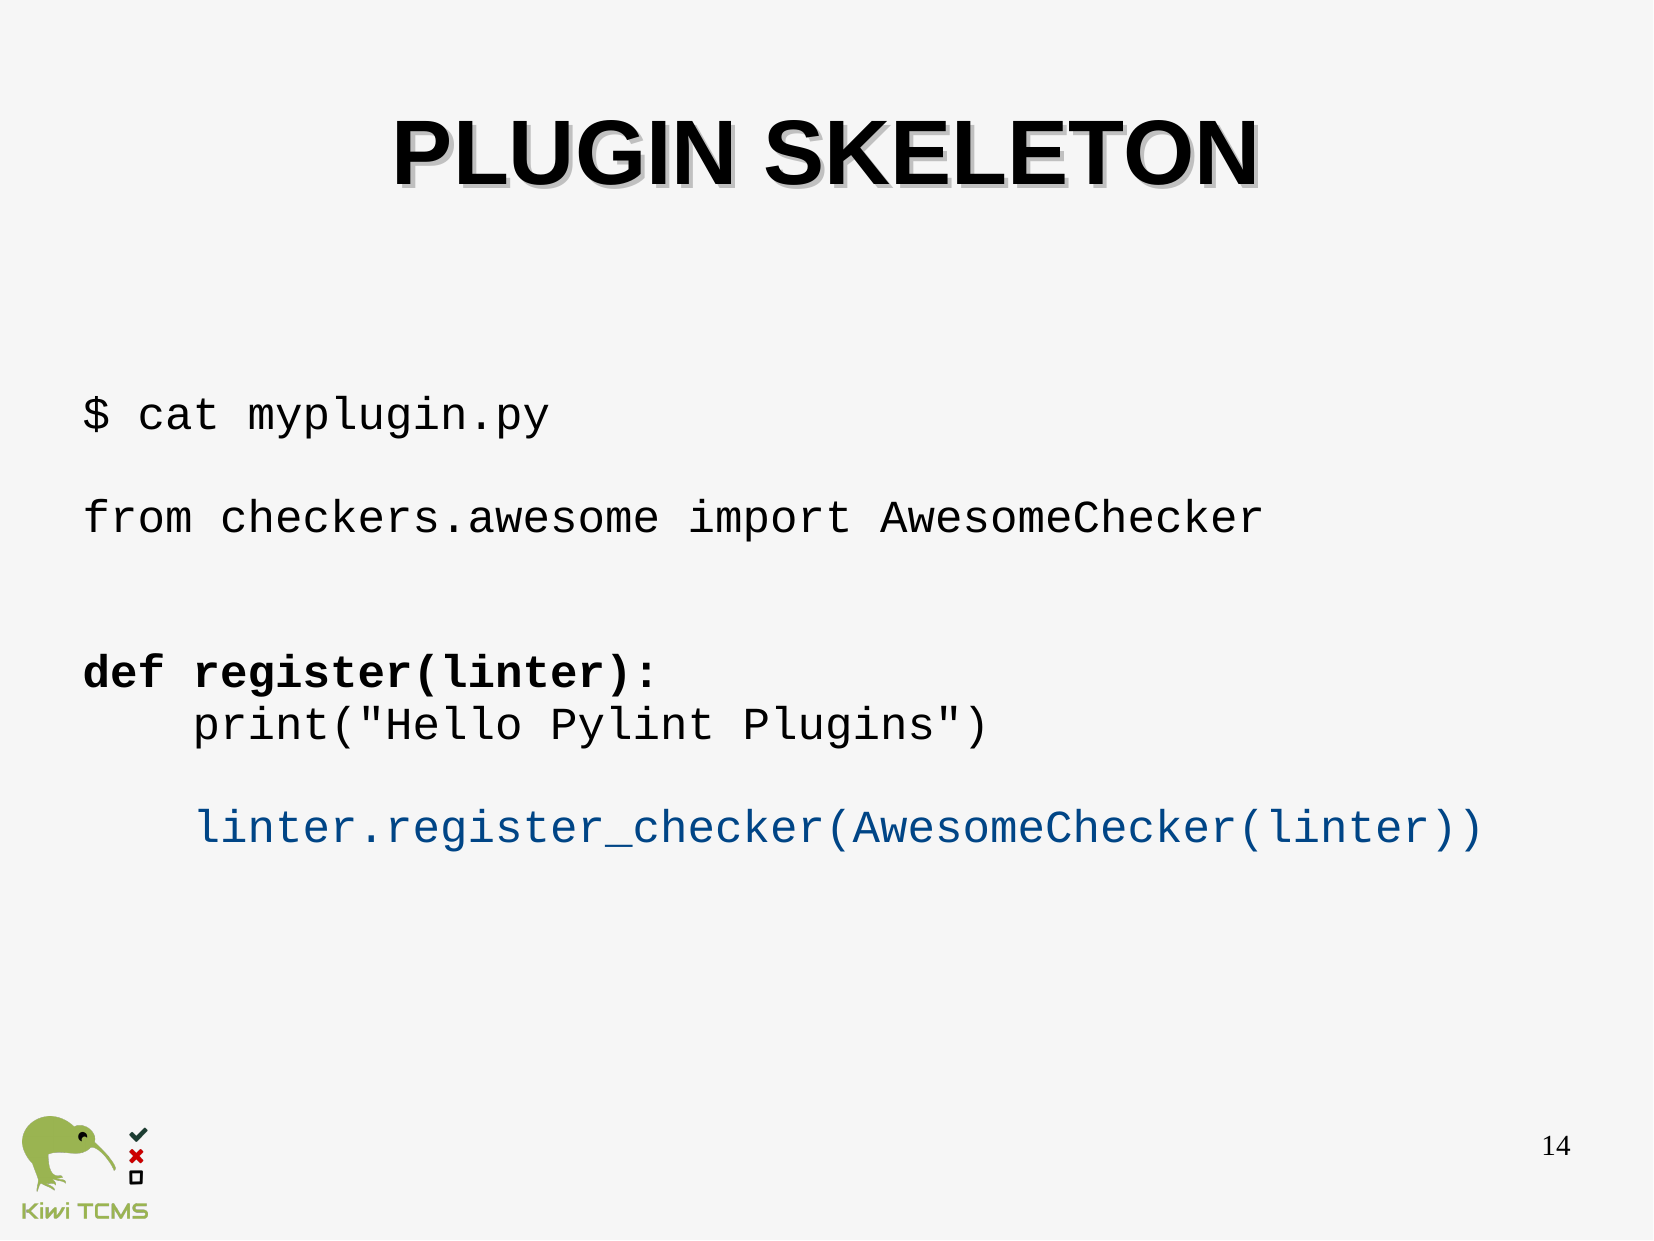

# PLUGIN SKELETON
$ cat myplugin.py
from checkers.awesome import AwesomeChecker
def register(linter):
 print("Hello Pylint Plugins")
 linter.register_checker(AwesomeChecker(linter))
14